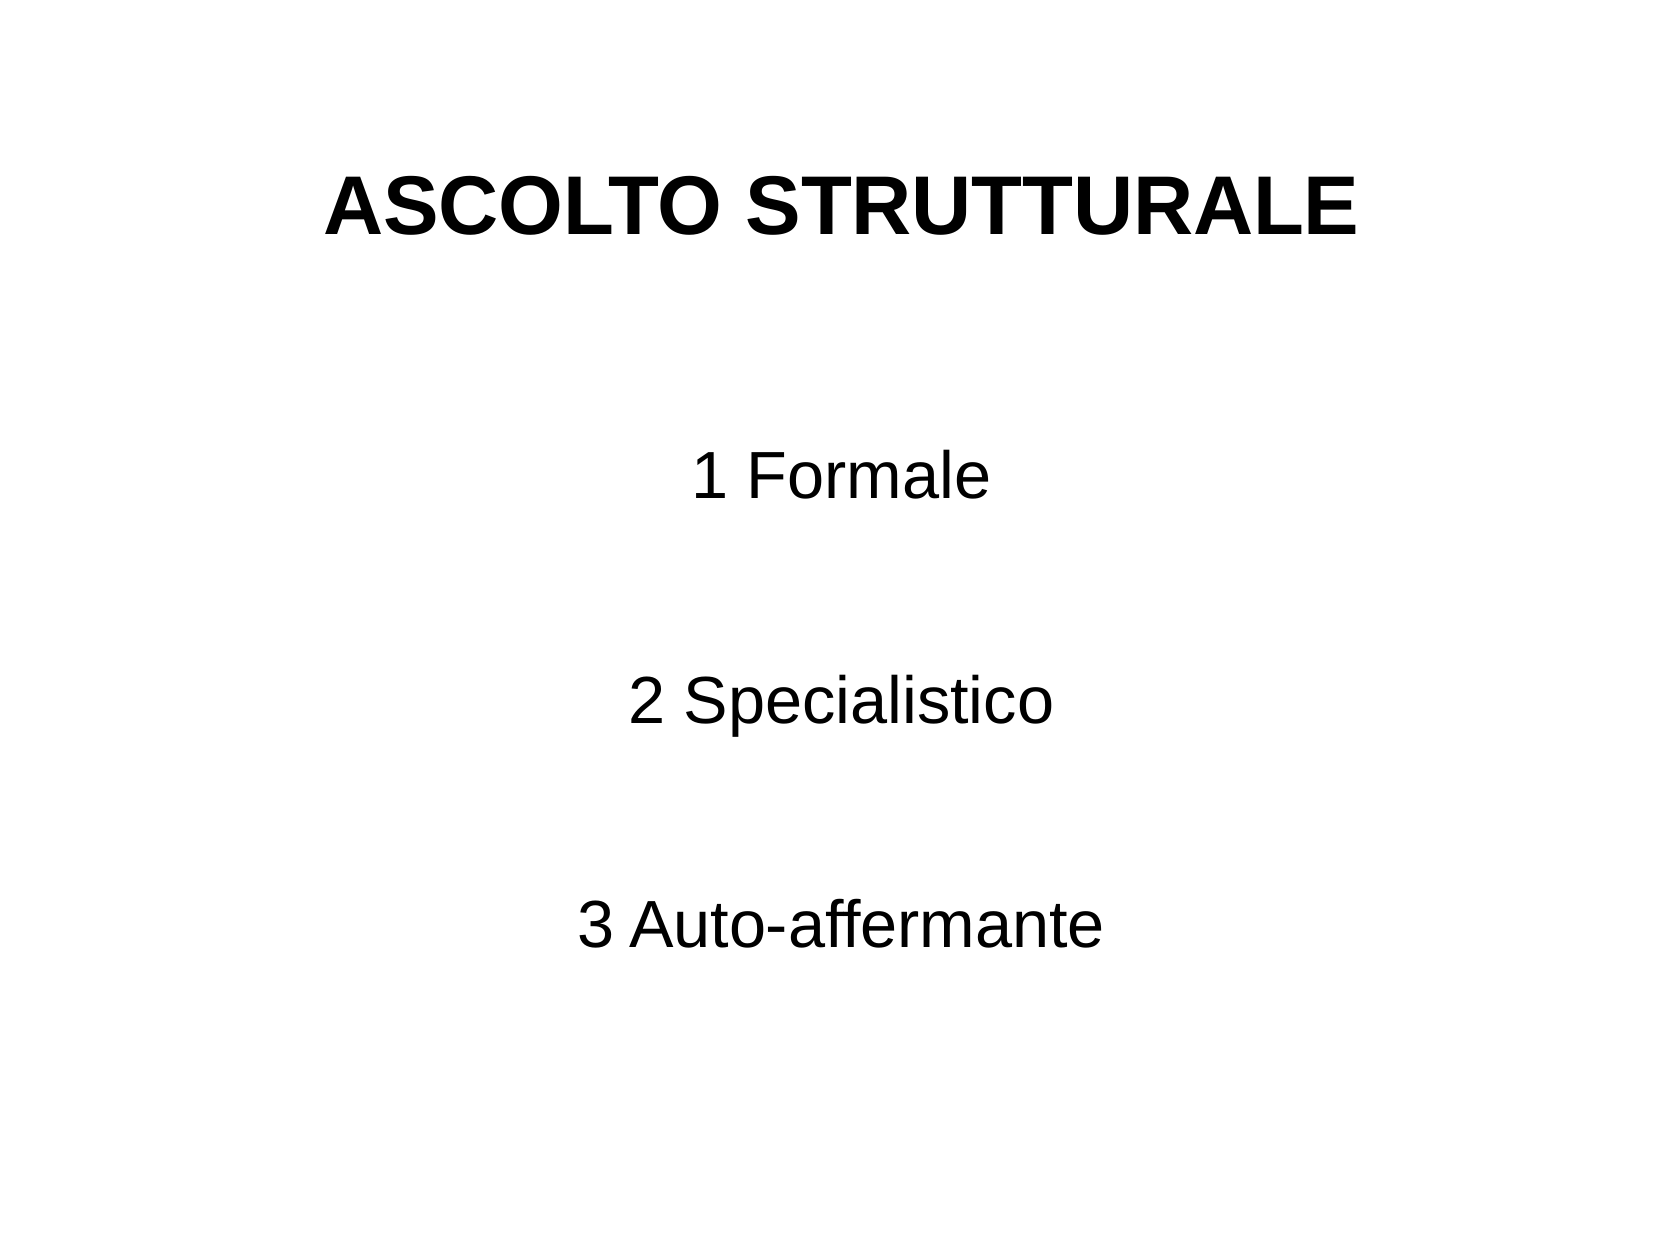

ASCOLTO STRUTTURALE
1 Formale
2 Specialistico
3 Auto-affermante